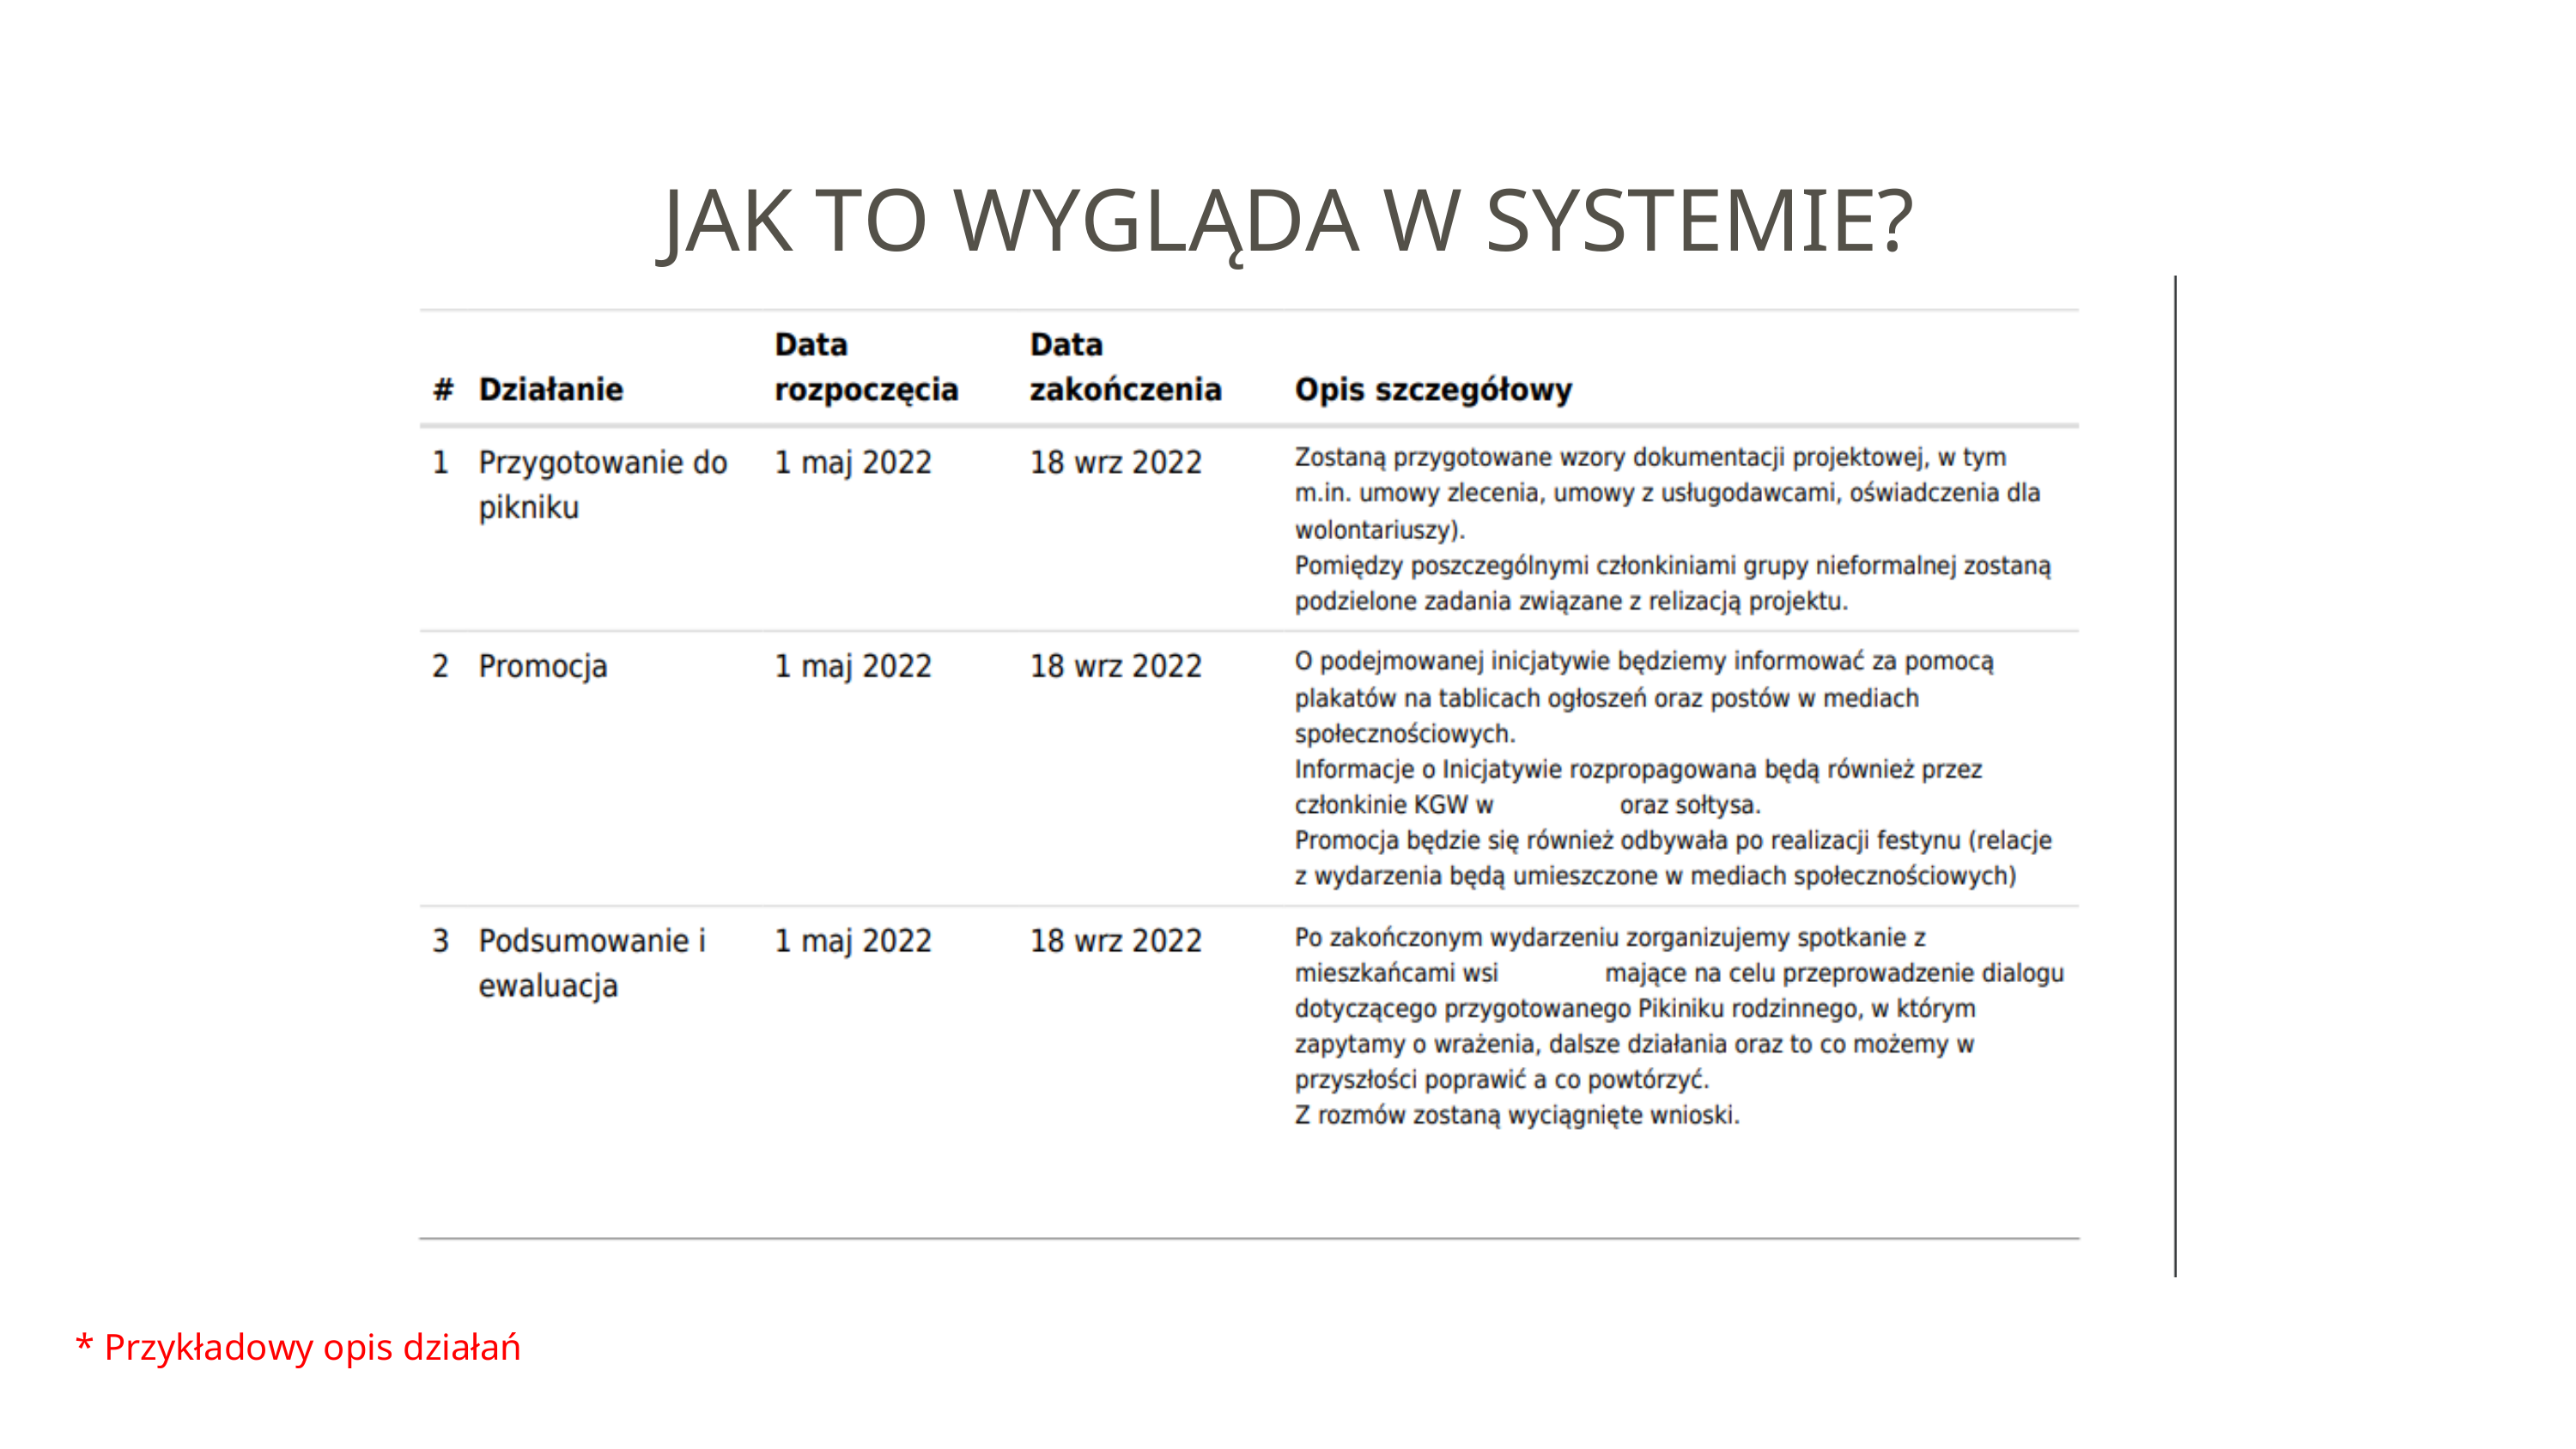

JAK TO WYGLĄDA W SYSTEMIE?
* Przykładowy opis działań